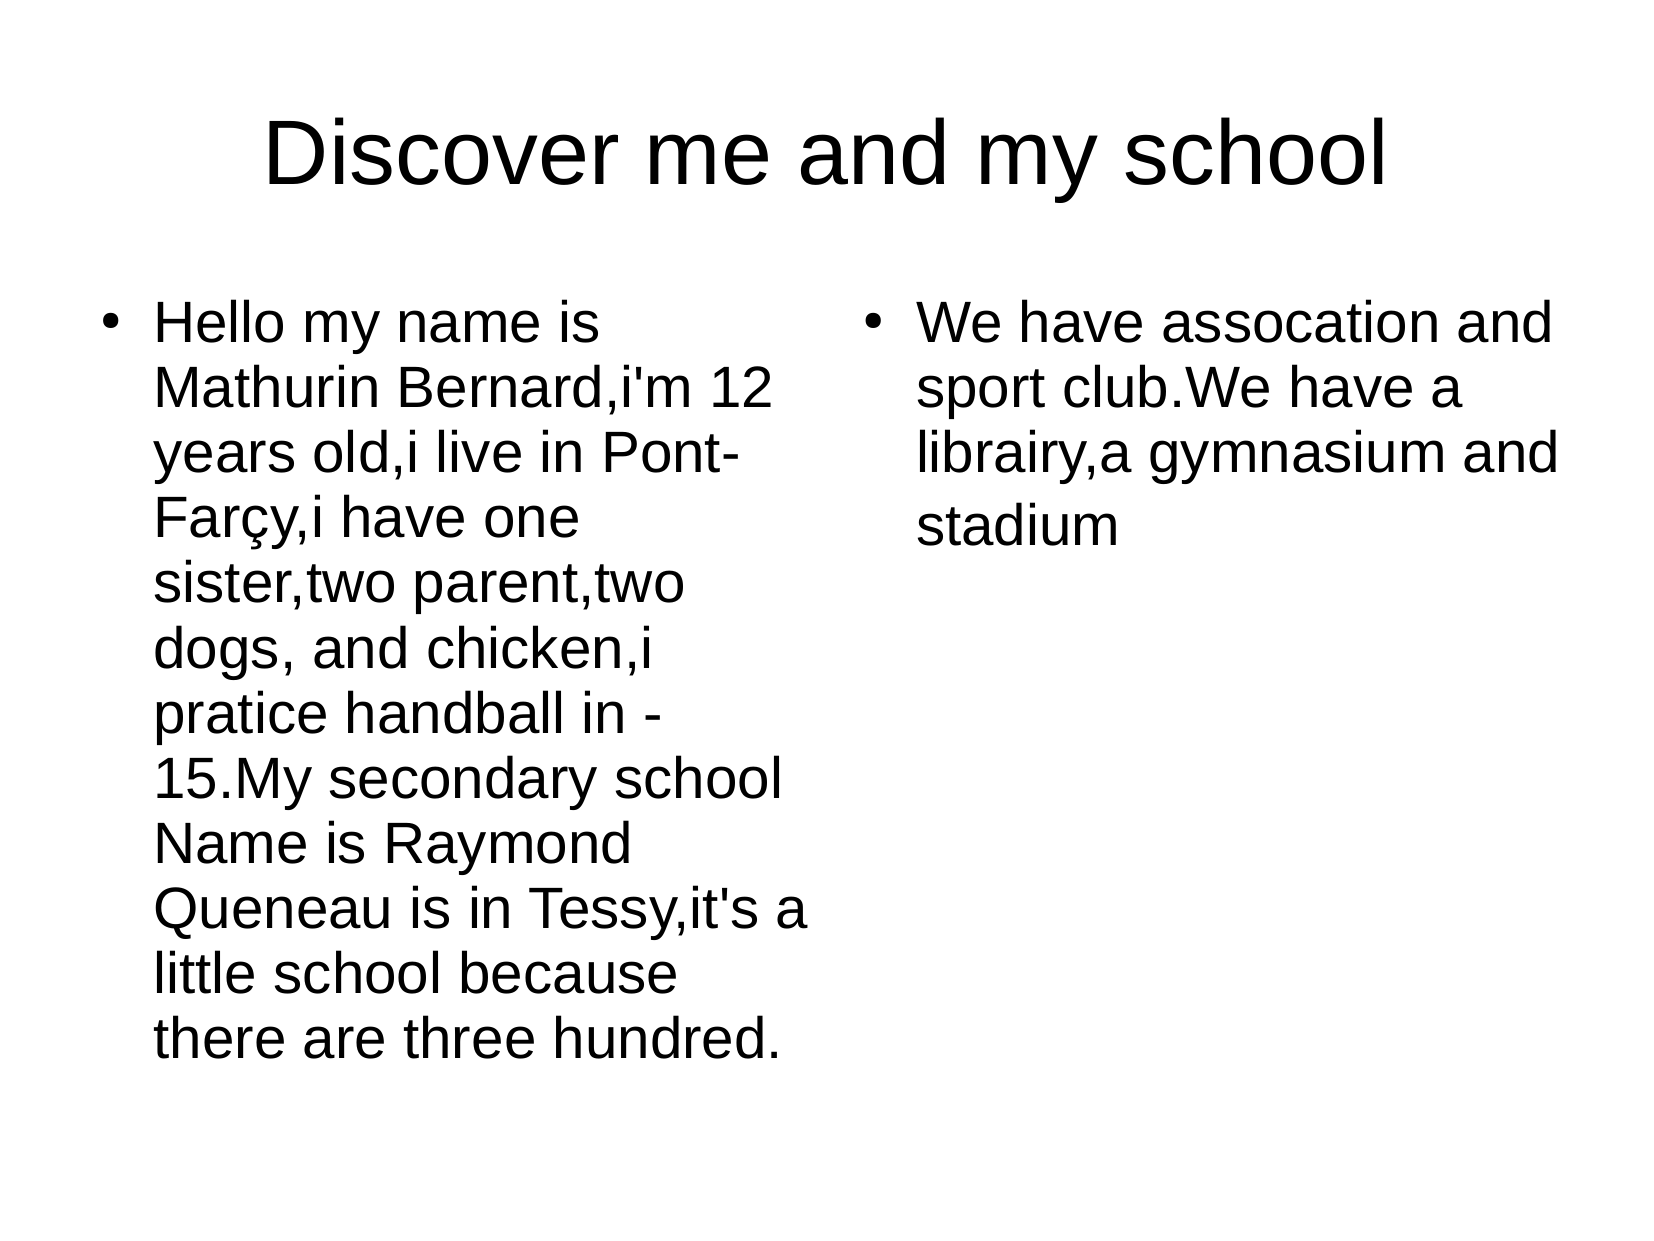

# Discover me and my school
Hello my name is Mathurin Bernard,i'm 12 years old,i live in Pont-Farçy,i have one sister,two parent,two dogs, and chicken,i pratice handball in -15.My secondary school Name is Raymond Queneau is in Tessy,it's a little school because there are three hundred.
We have assocation and sport club.We have a librairy,a gymnasium and stadium